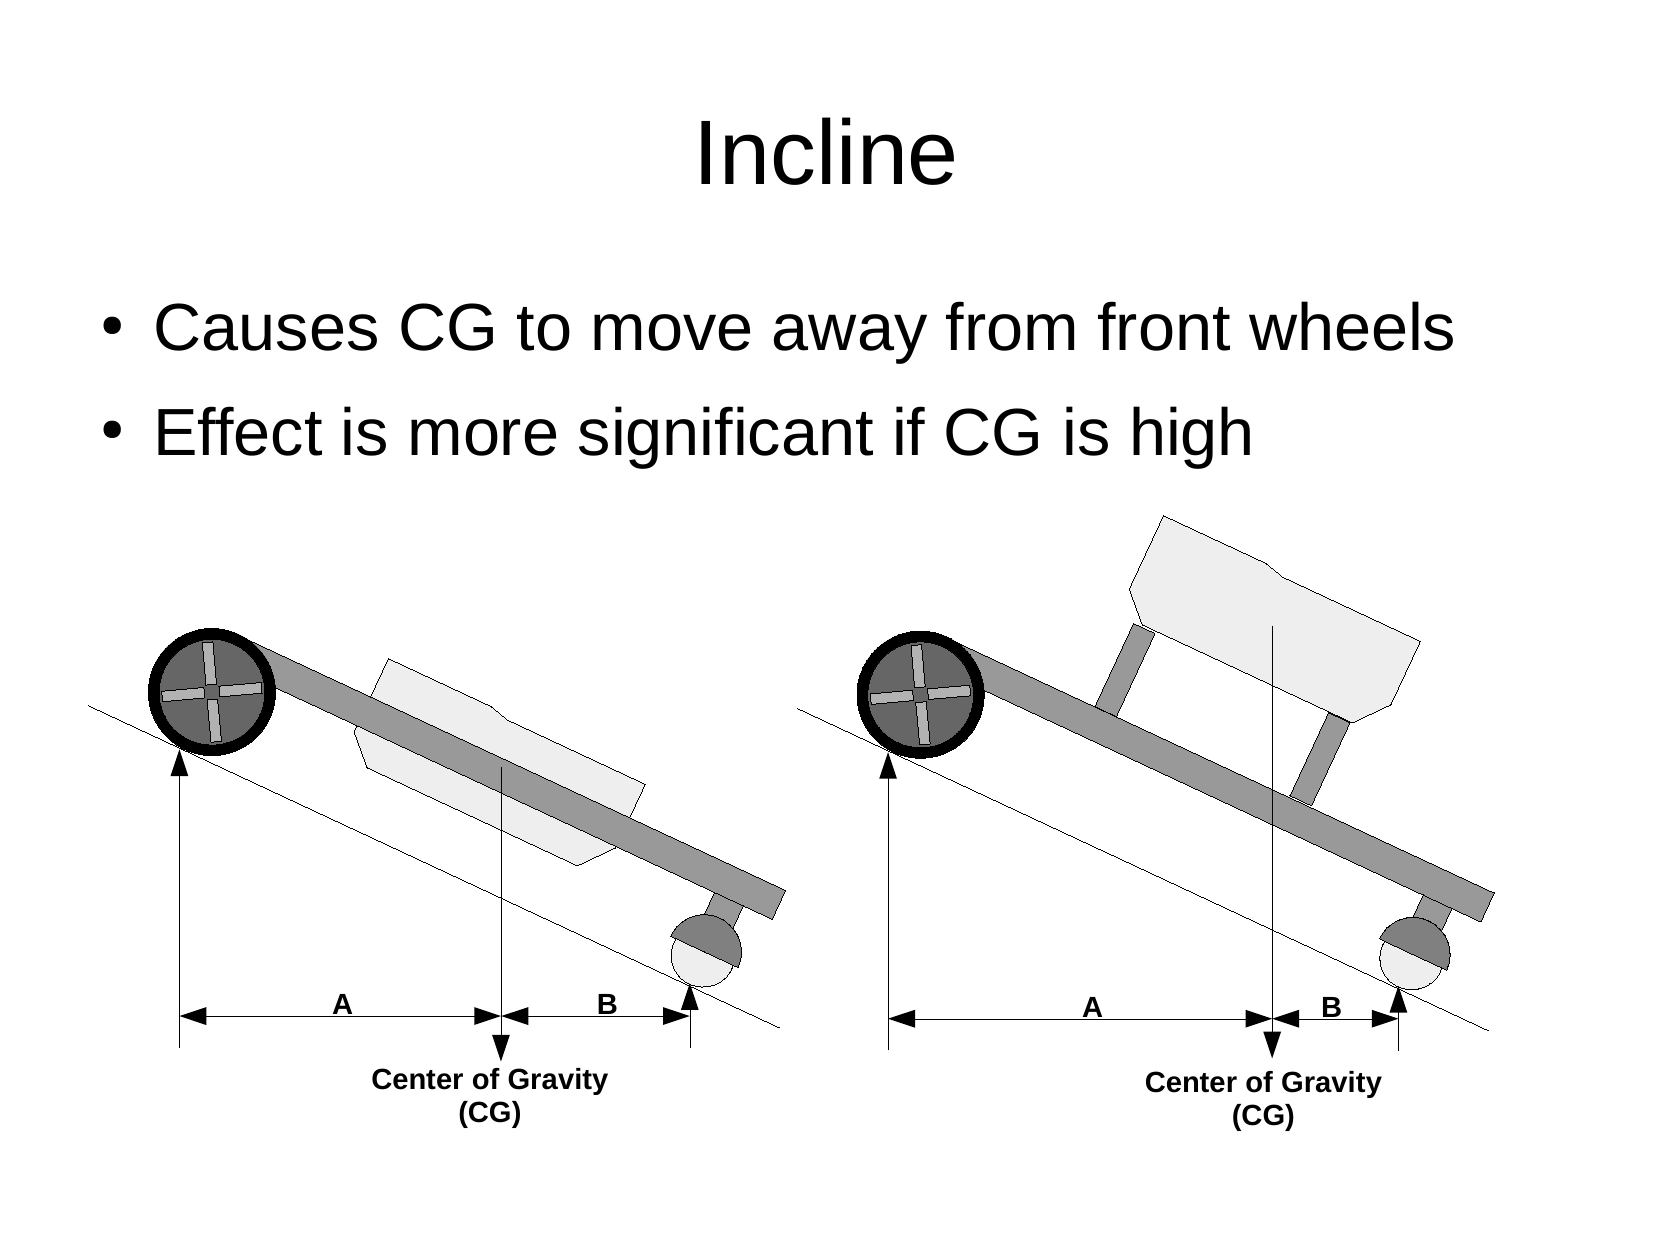

# Incline
Causes CG to move away from front wheels
Effect is more significant if CG is high
A
B
A
B
Center of Gravity
(CG)
Center of Gravity
(CG)